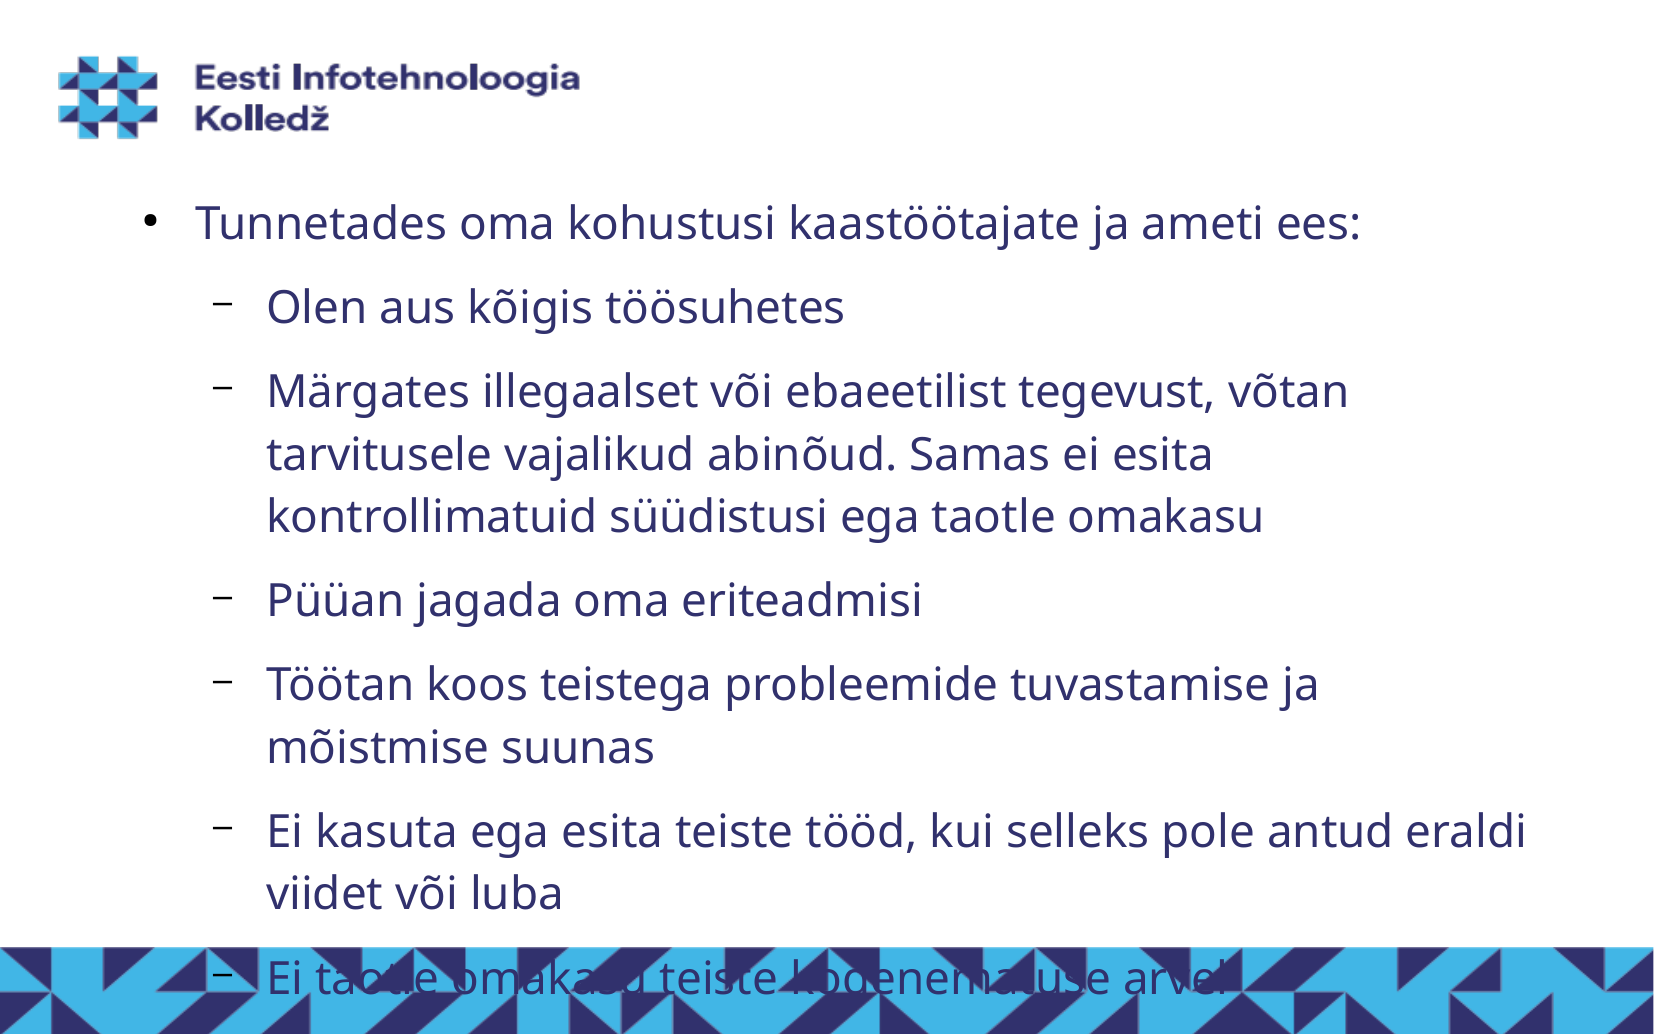

#
Tunnetades oma kohustusi kaastöötajate ja ameti ees:
Olen aus kõigis töösuhetes
Märgates illegaalset või ebaeetilist tegevust, võtan tarvitusele vajalikud abinõud. Samas ei esita kontrollimatuid süüdistusi ega taotle omakasu
Püüan jagada oma eriteadmisi
Töötan koos teistega probleemide tuvastamise ja mõistmise suunas
Ei kasuta ega esita teiste tööd, kui selleks pole antud eraldi viidet või luba
Ei taotle omakasu teiste kogenematuse arvel